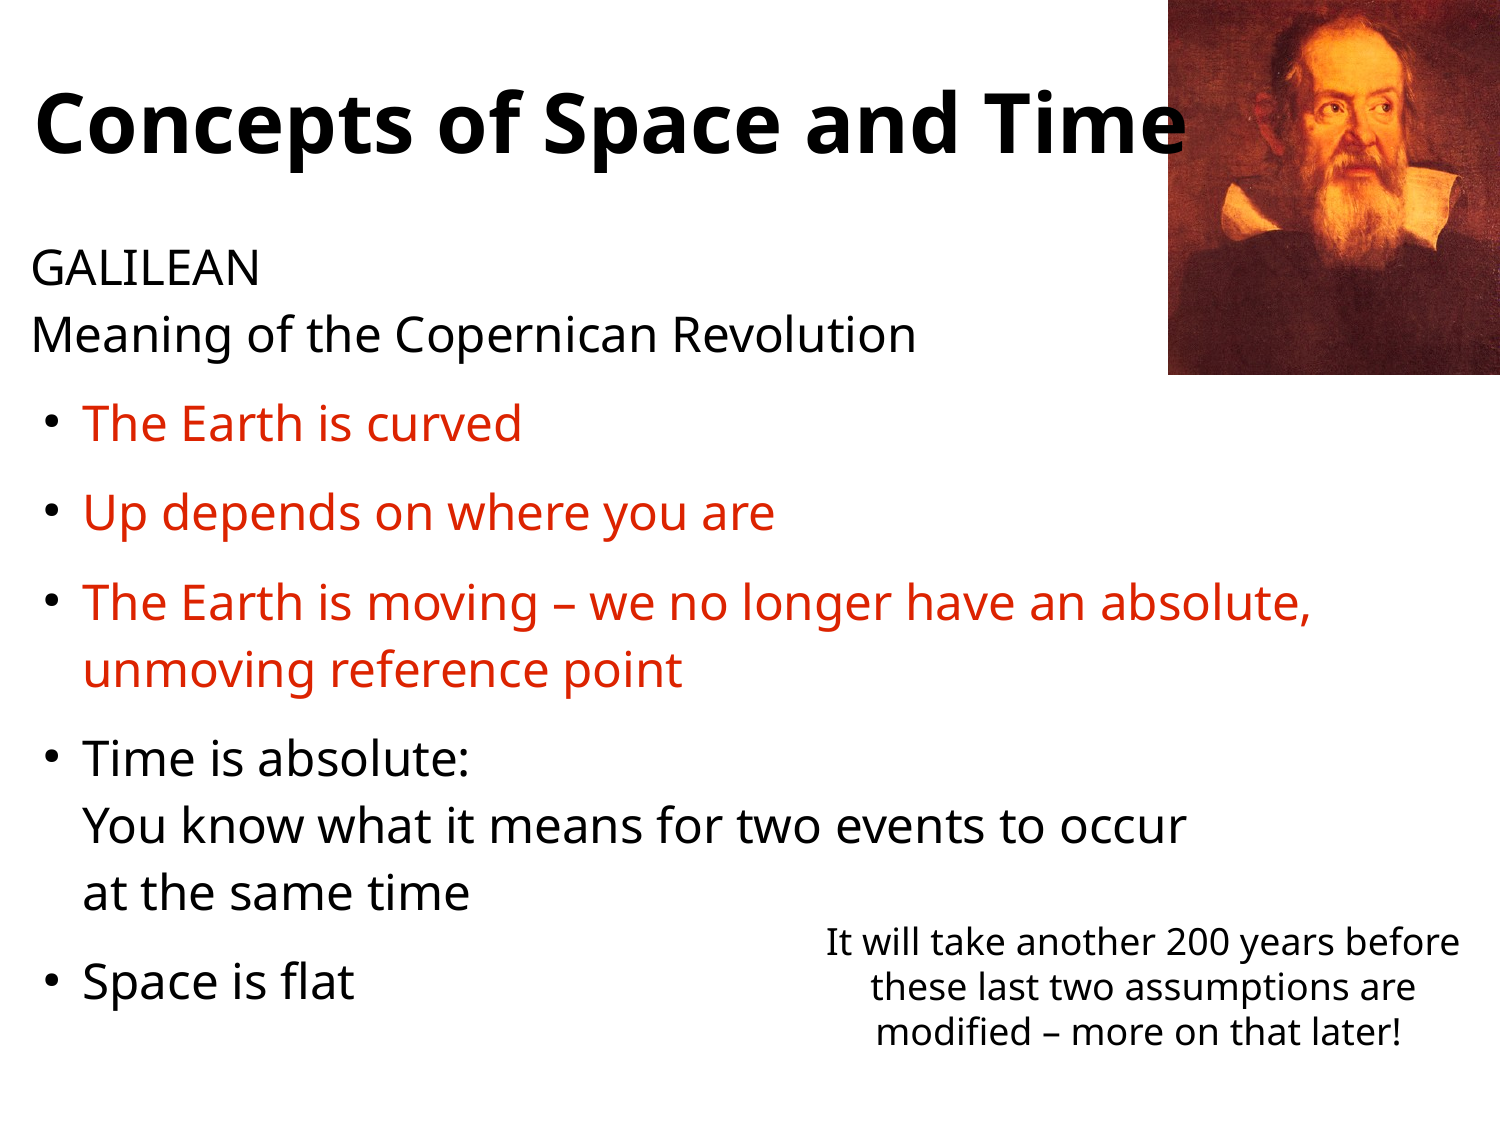

Concepts of Space and Time
# GALILEAN Meaning of the Copernican Revolution
The Earth is curved
Up depends on where you are
The Earth is moving – we no longer have an absolute, unmoving reference point
Time is absolute:
You know what it means for two events to occur
at the same time
Space is flat
It will take another 200 years before these last two assumptions are modified – more on that later!